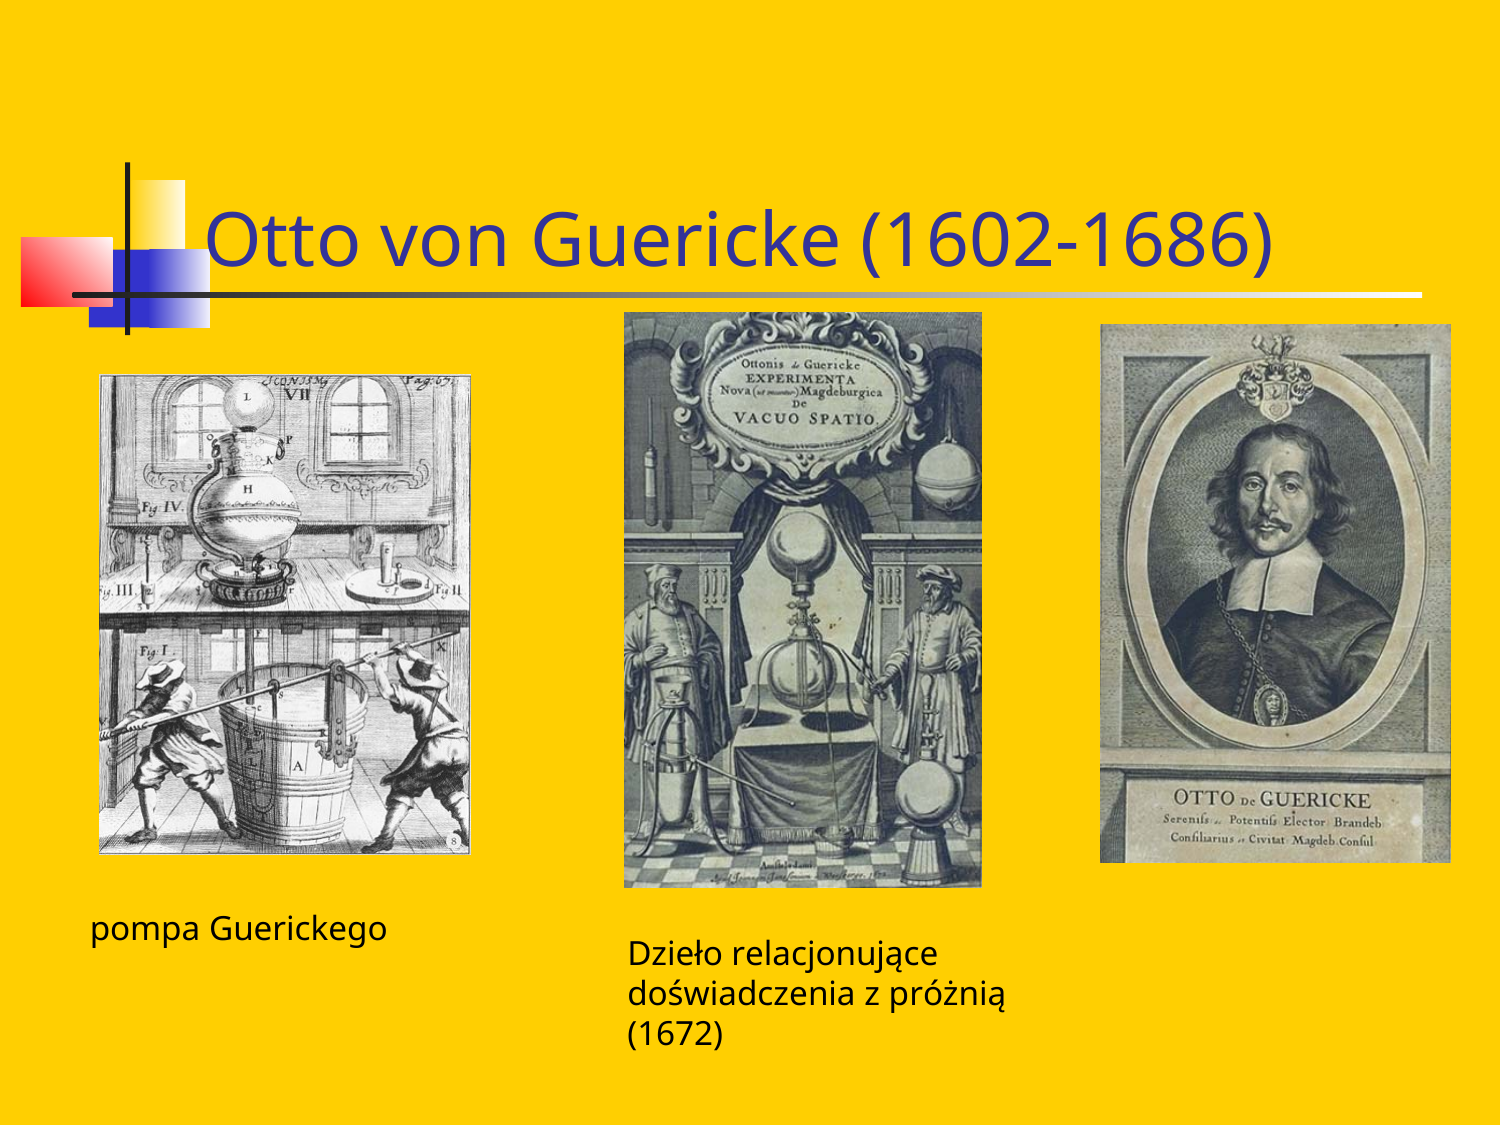

# Otto von Guericke (1602-1686)
pompa Guerickego
Dzieło relacjonujące doświadczenia z próżnią (1672)